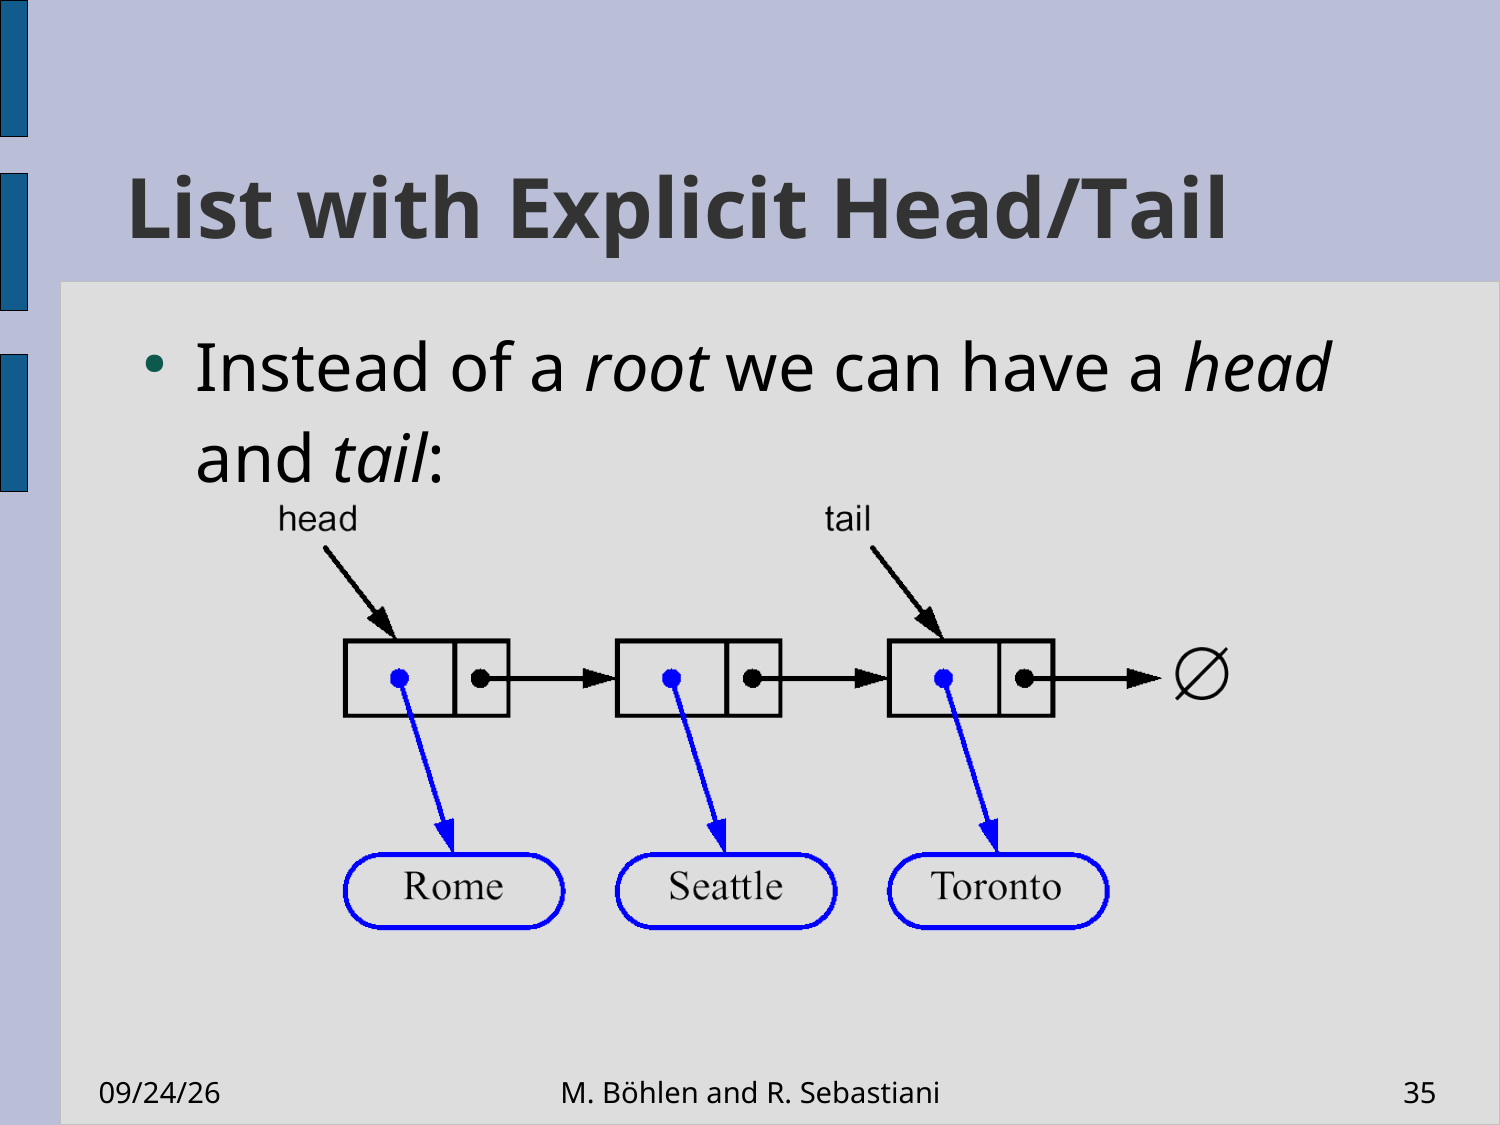

List with Explicit Head/Tail
# Instead of a root we can have a head and tail:
M. Böhlen and R. Sebastiani
35